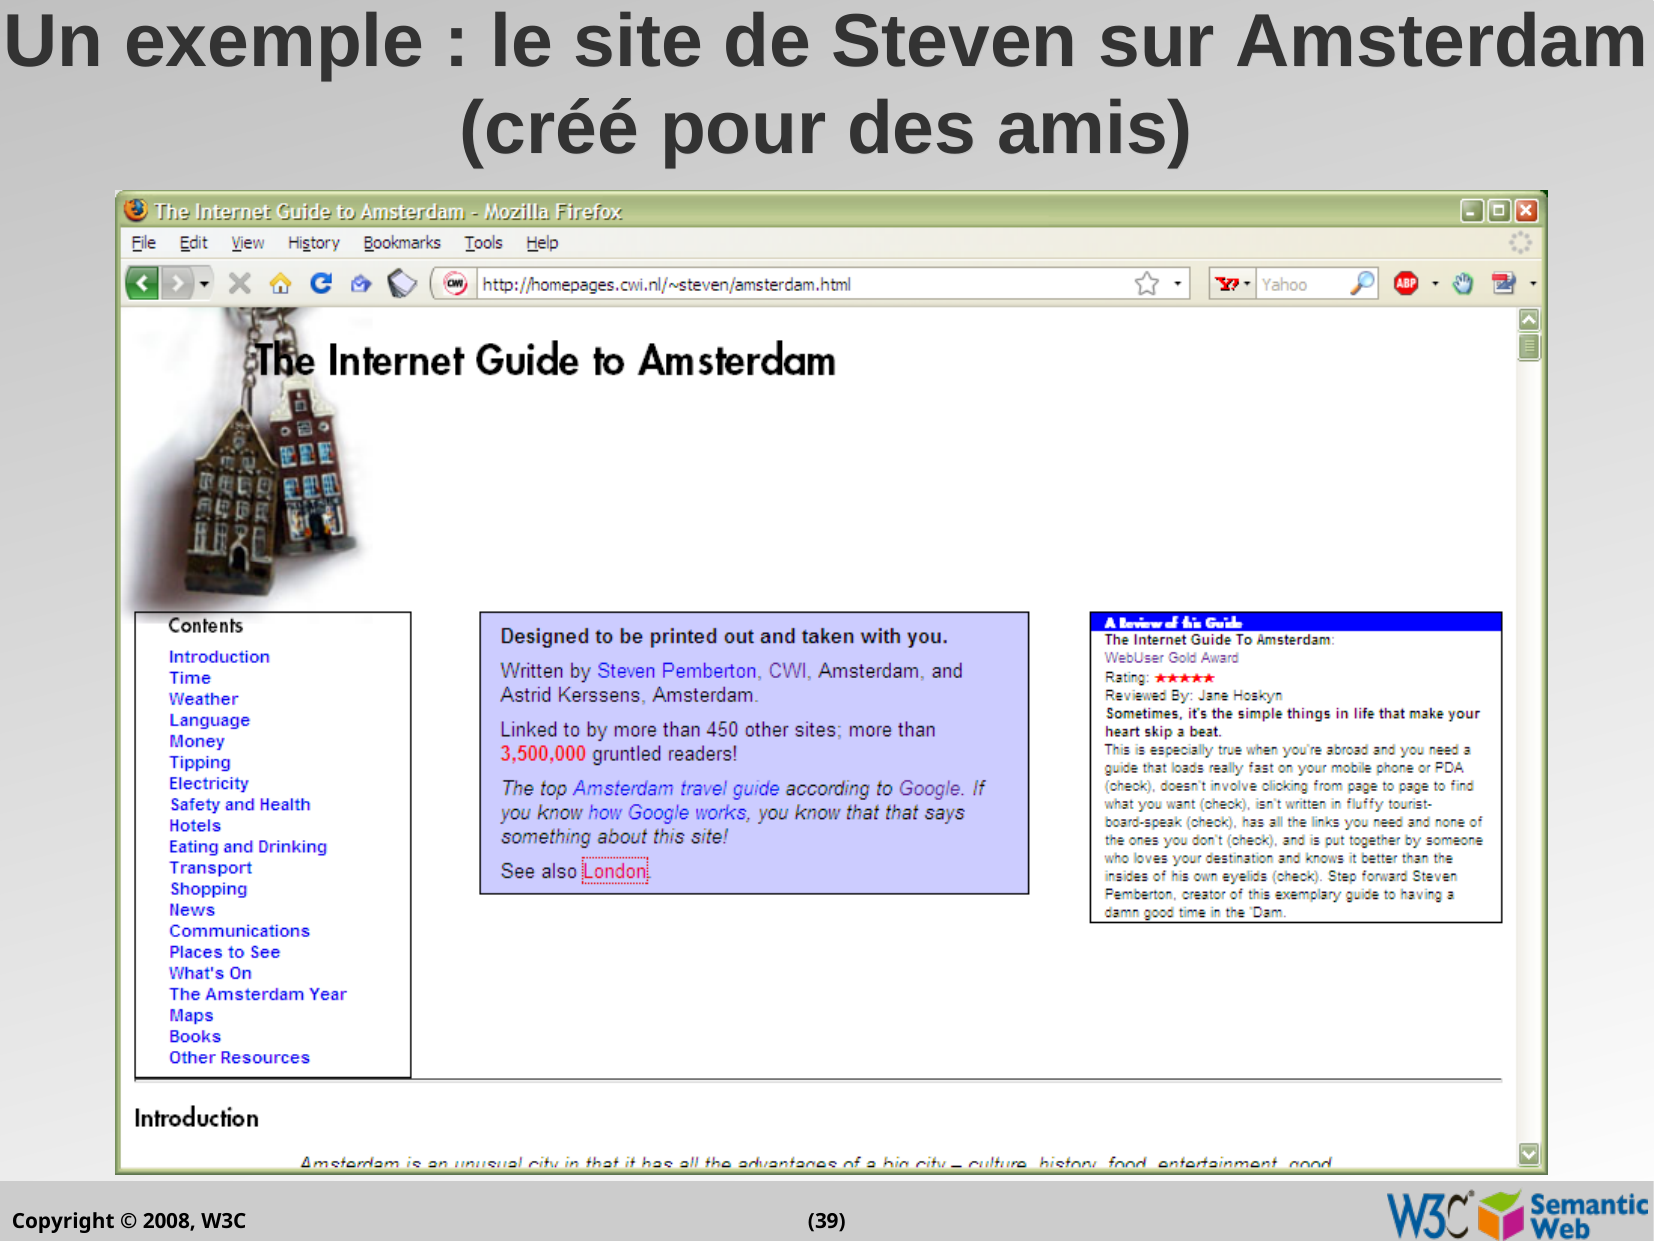

# Un exemple : le site de Steven sur Amsterdam (créé pour des amis)